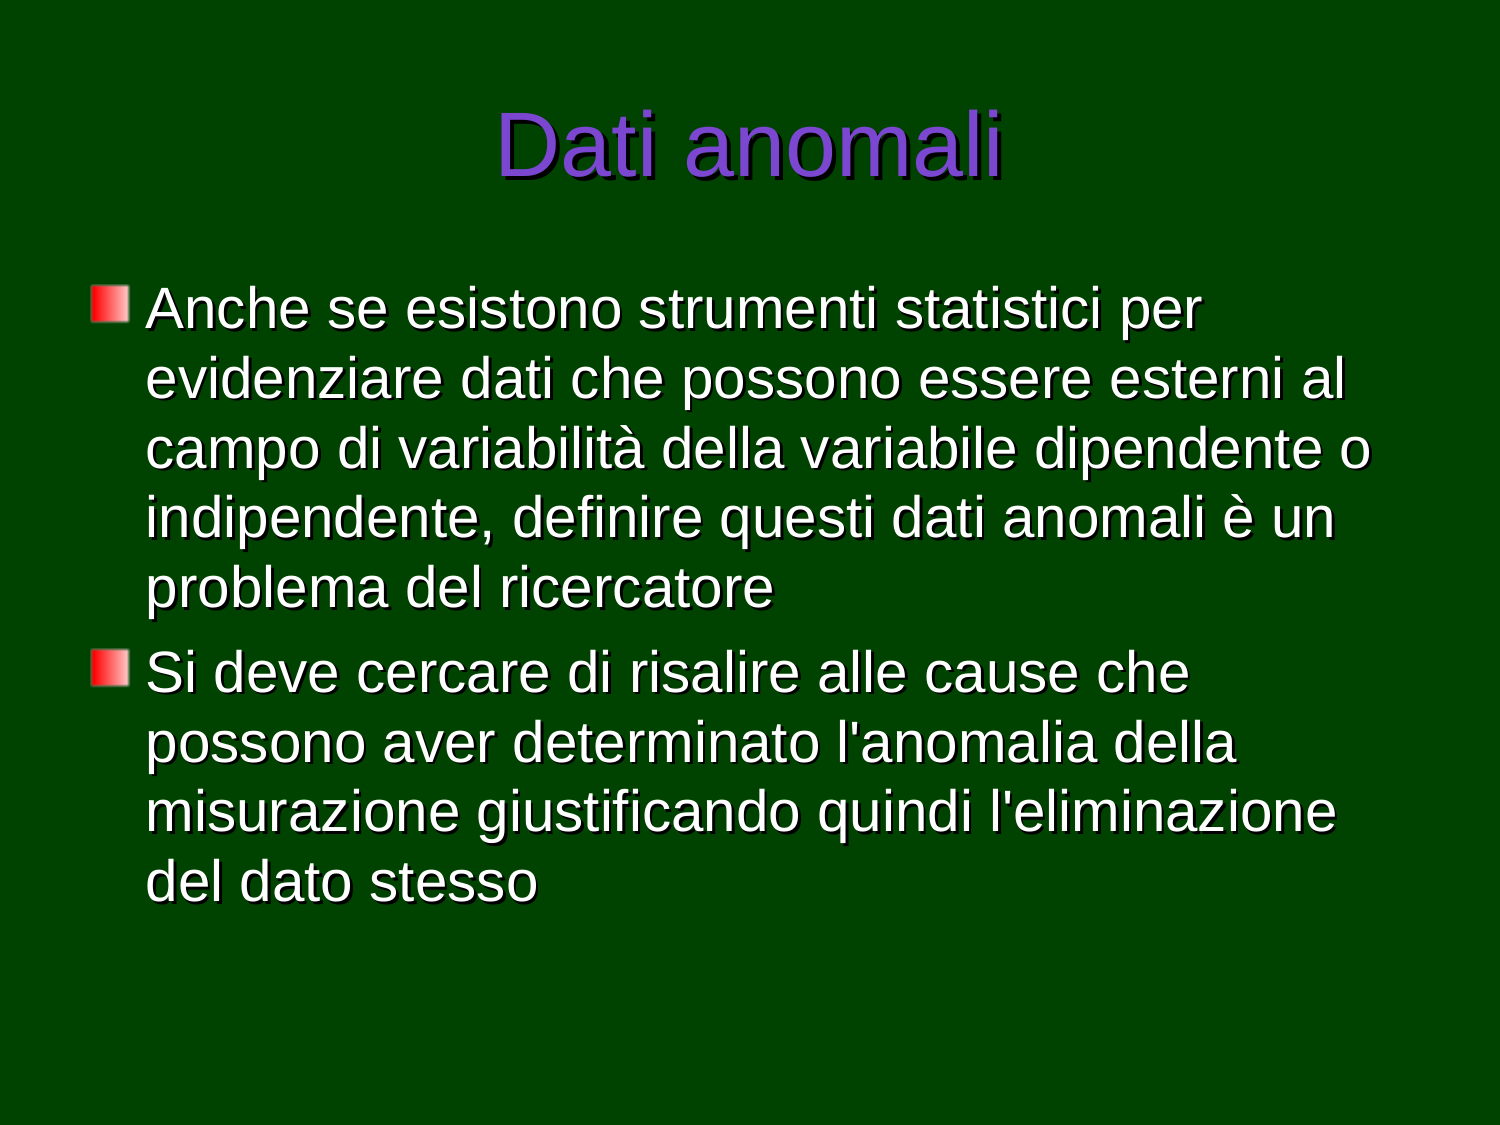

# Dati anomali
Anche se esistono strumenti statistici per evidenziare dati che possono essere esterni al campo di variabilità della variabile dipendente o indipendente, definire questi dati anomali è un problema del ricercatore
Si deve cercare di risalire alle cause che possono aver determinato l'anomalia della misurazione giustificando quindi l'eliminazione del dato stesso